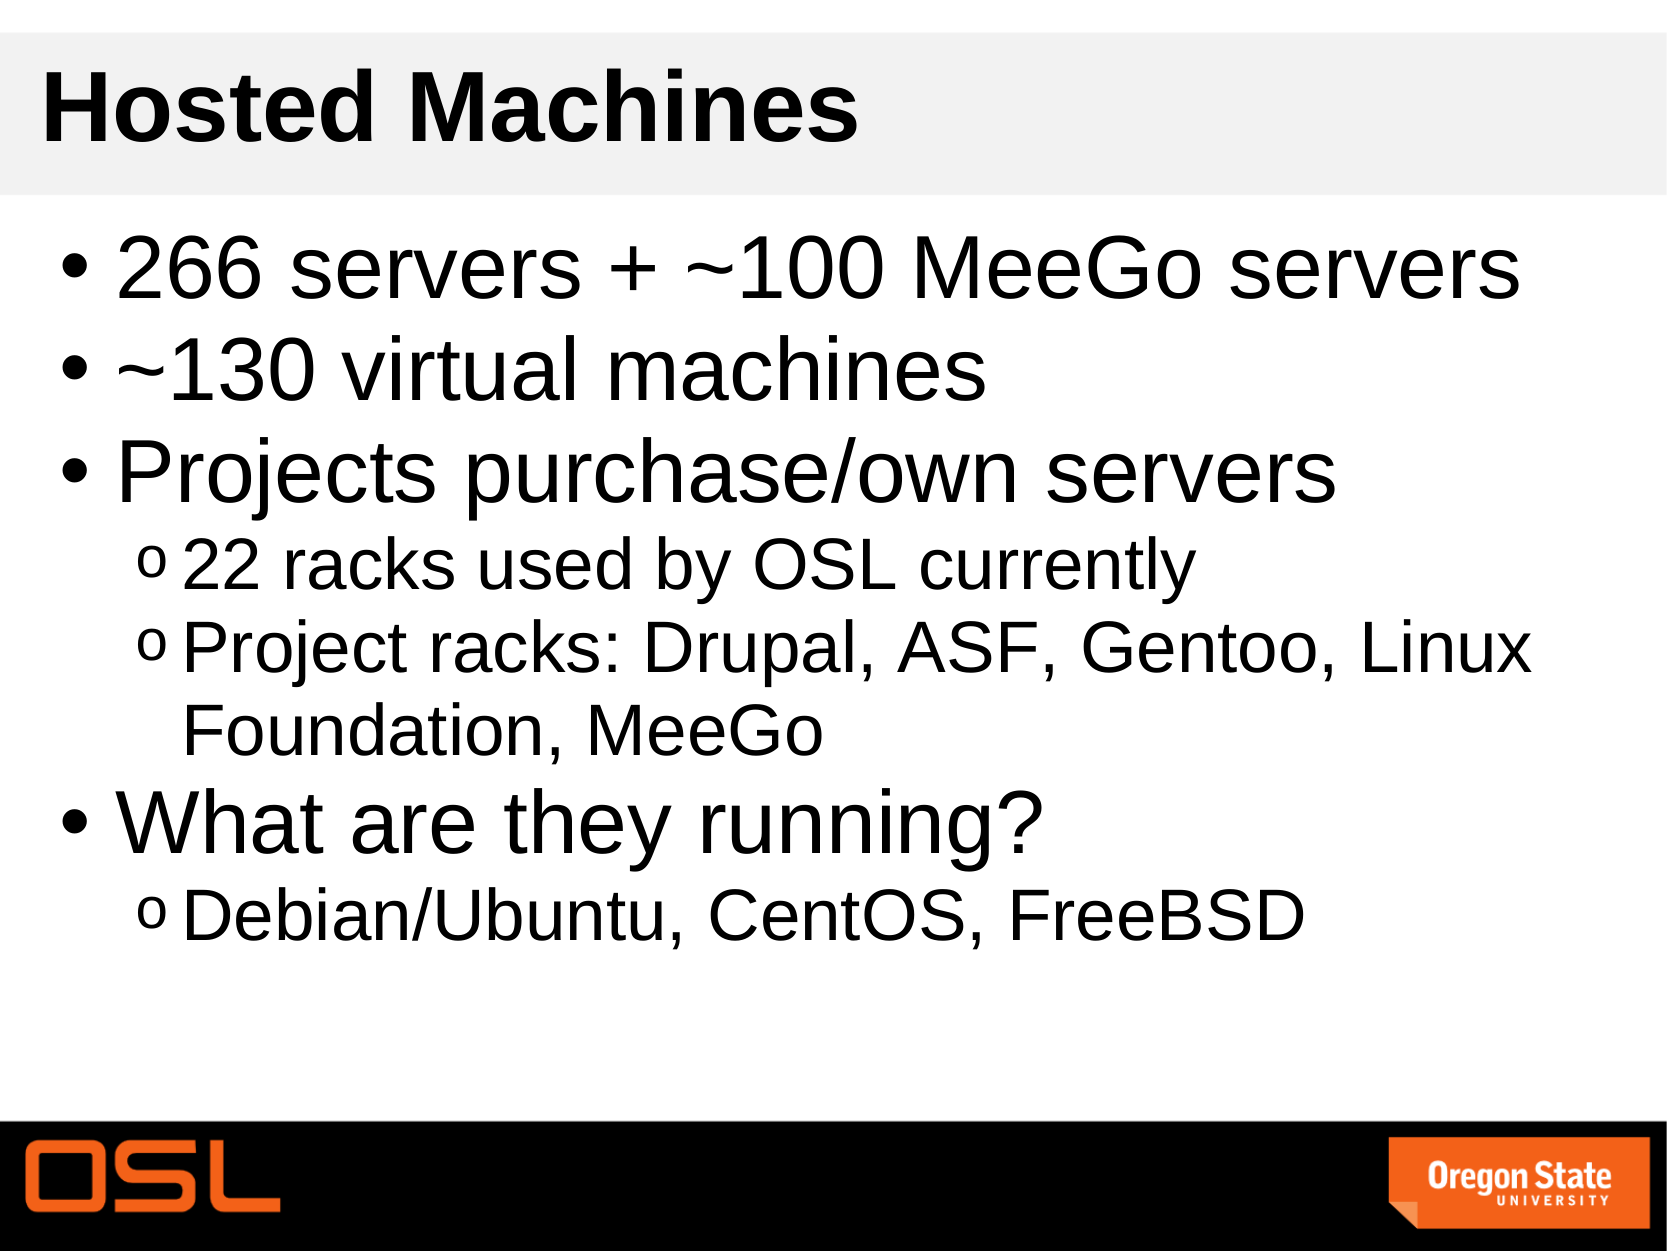

# Hosted Machines
266 servers + ~100 MeeGo servers
~130 virtual machines
Projects purchase/own servers
22 racks used by OSL currently
Project racks: Drupal, ASF, Gentoo, Linux Foundation, MeeGo
What are they running?
Debian/Ubuntu, CentOS, FreeBSD